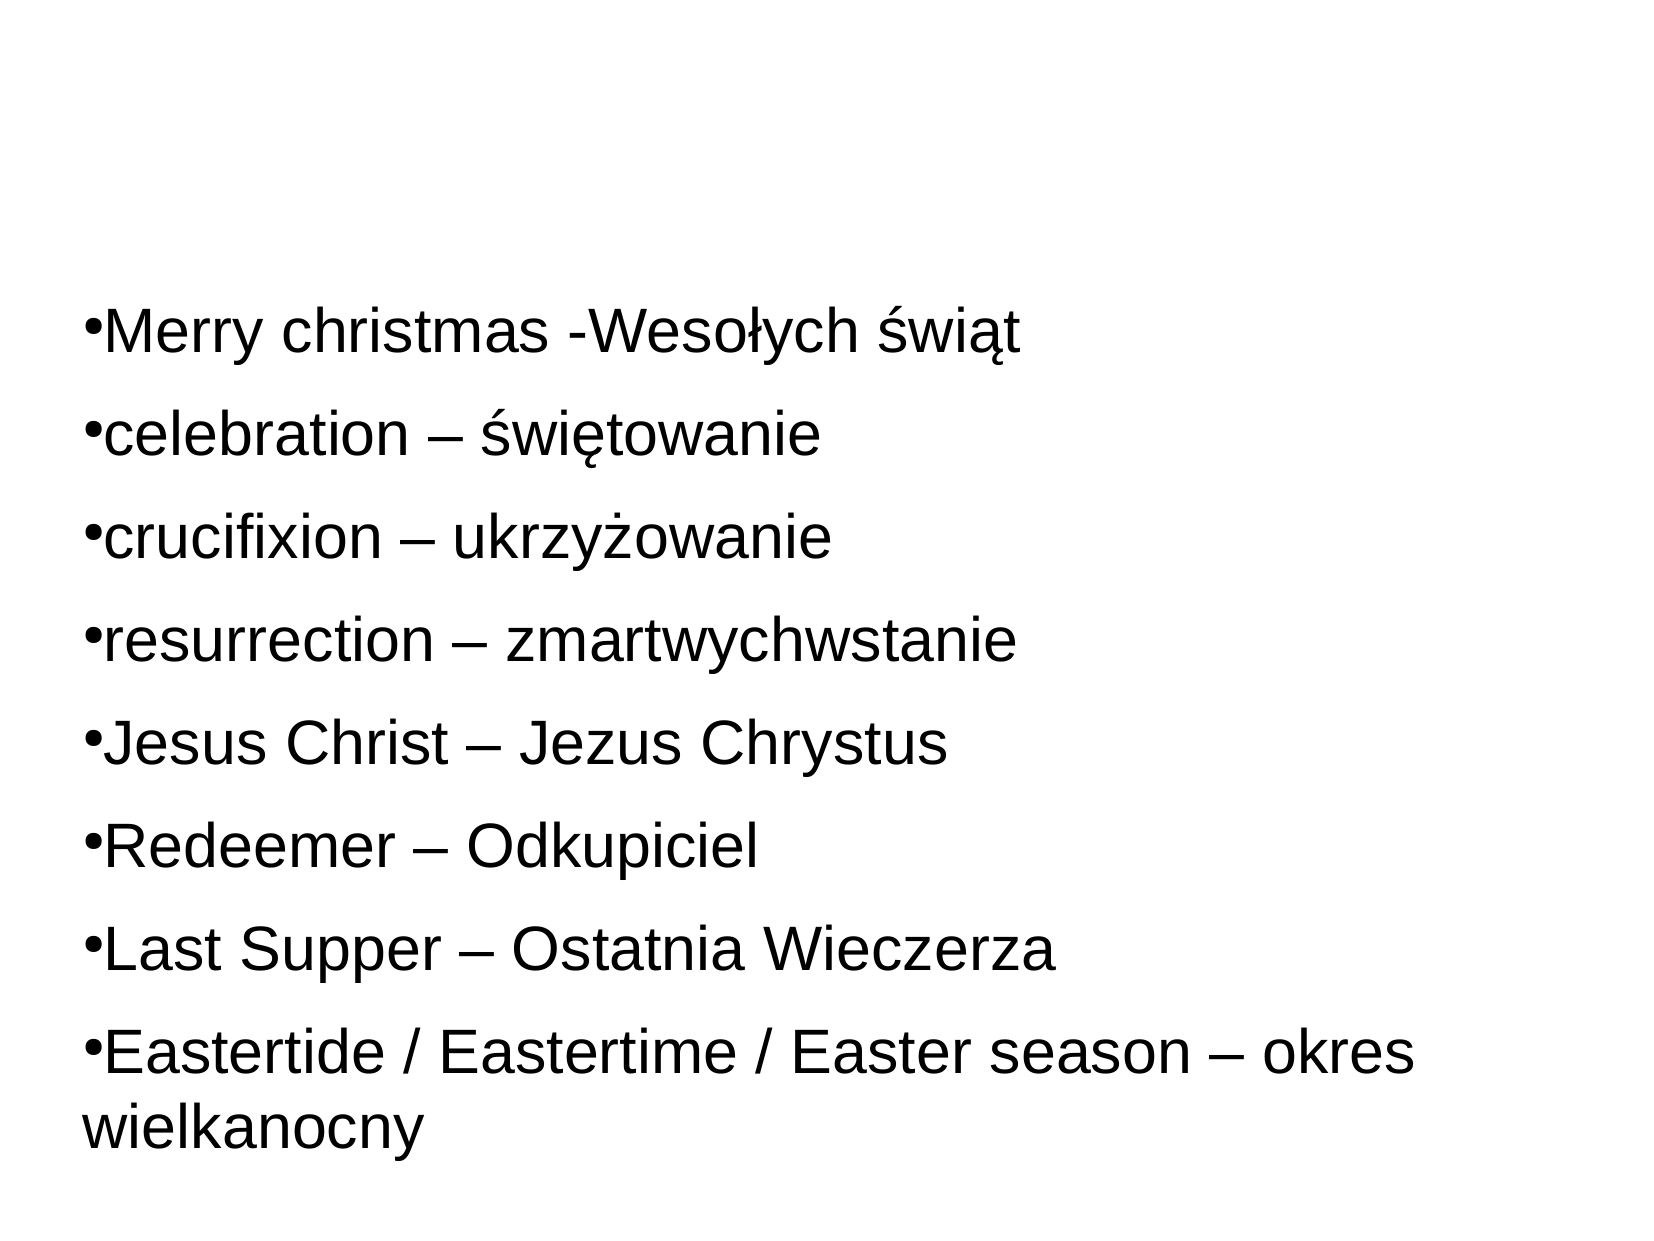

#
Merry christmas -Wesołych świąt
celebration – świętowanie
crucifixion – ukrzyżowanie
resurrection – zmartwychwstanie
Jesus Christ – Jezus Chrystus
Redeemer – Odkupiciel
Last Supper – Ostatnia Wieczerza
Eastertide / Eastertime / Easter season – okres wielkanocny